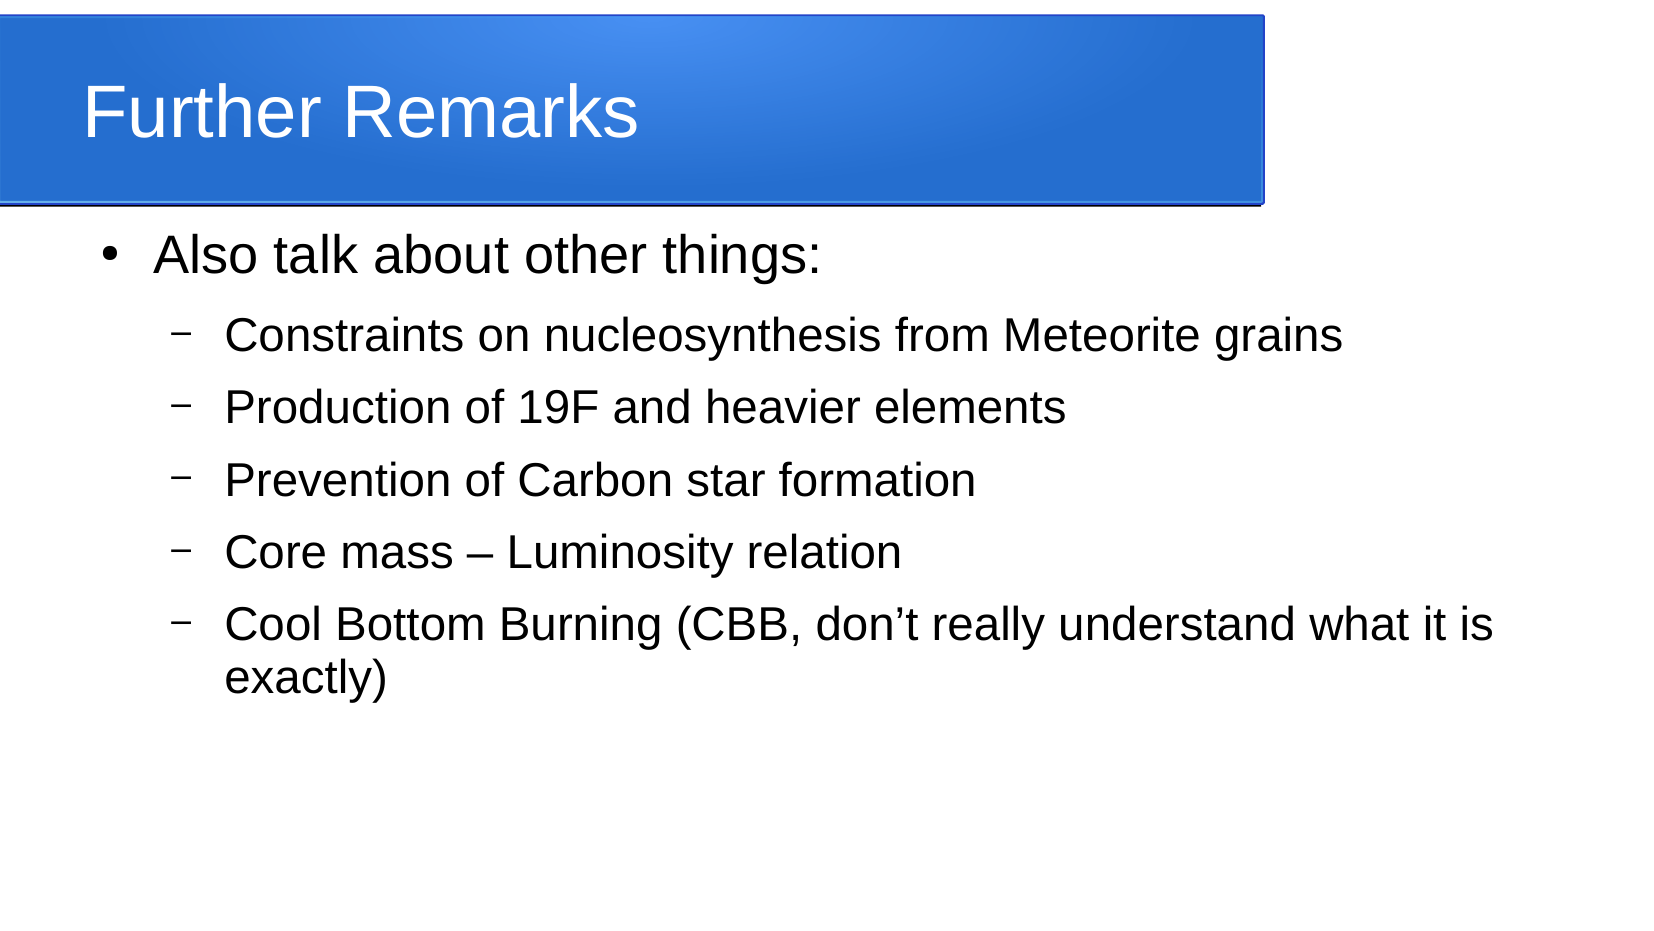

# Further Remarks
Also talk about other things:
Constraints on nucleosynthesis from Meteorite grains
Production of 19F and heavier elements
Prevention of Carbon star formation
Core mass – Luminosity relation
Cool Bottom Burning (CBB, don’t really understand what it is exactly)